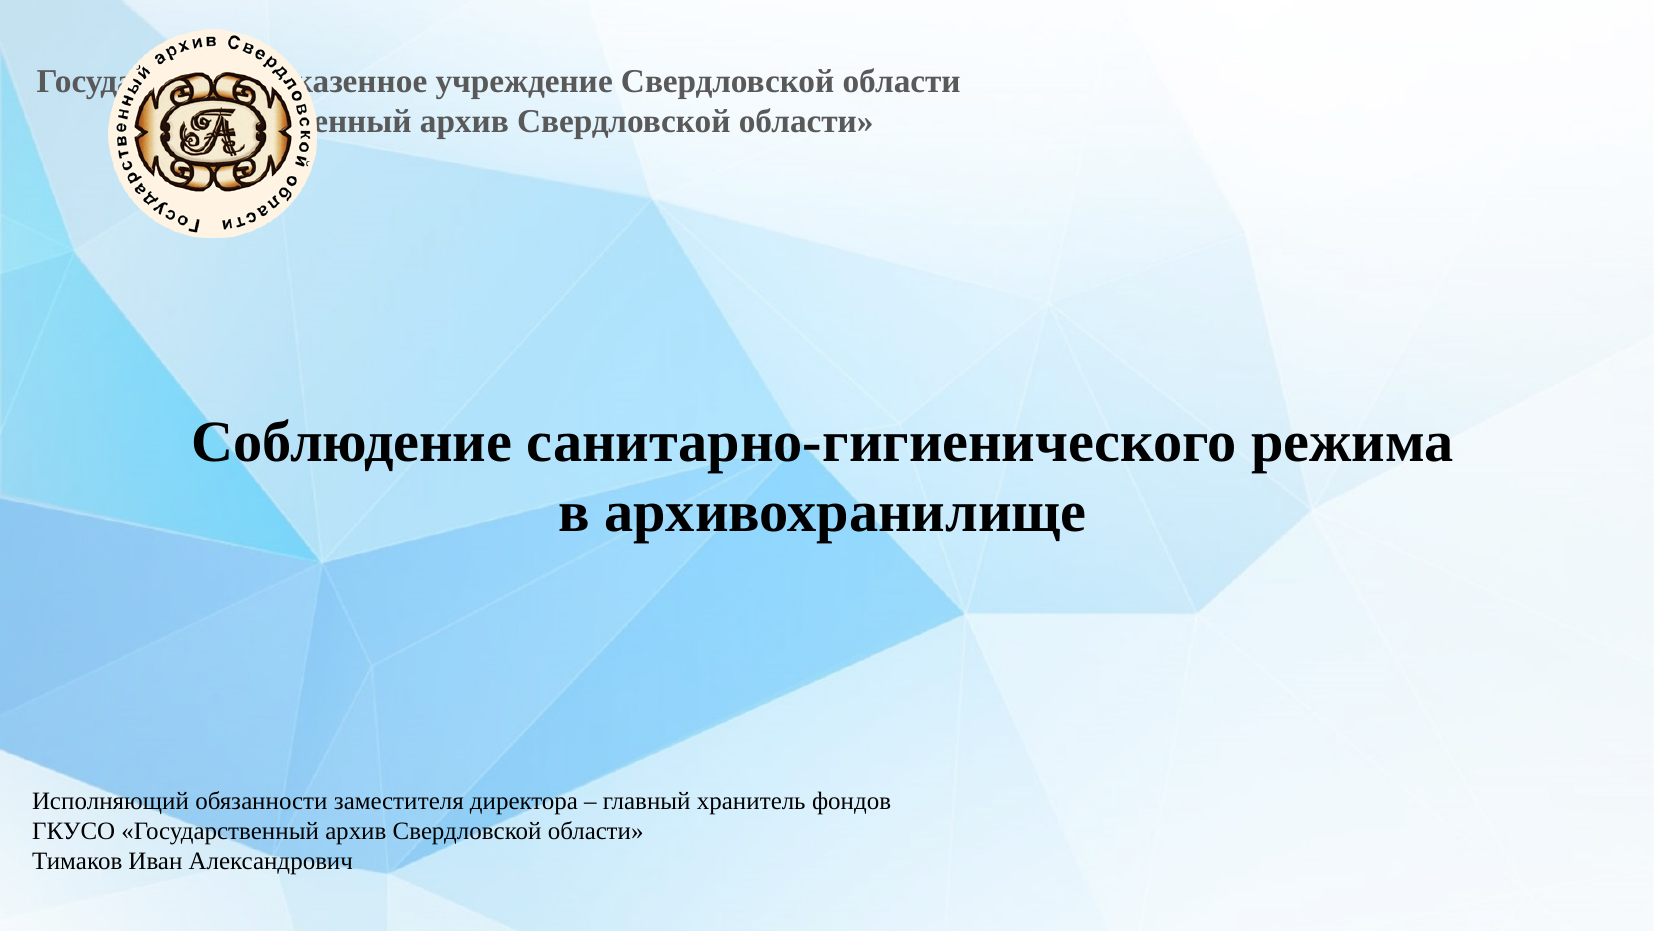

Государственное казенное учреждение Свердловской области
«Государственный архив Свердловской области»
# Соблюдение санитарно-гигиенического режима в архивохранилище
Исполняющий обязанности заместителя директора – главный хранитель фондов
ГКУСО «Государственный архив Свердловской области»
Тимаков Иван Александрович